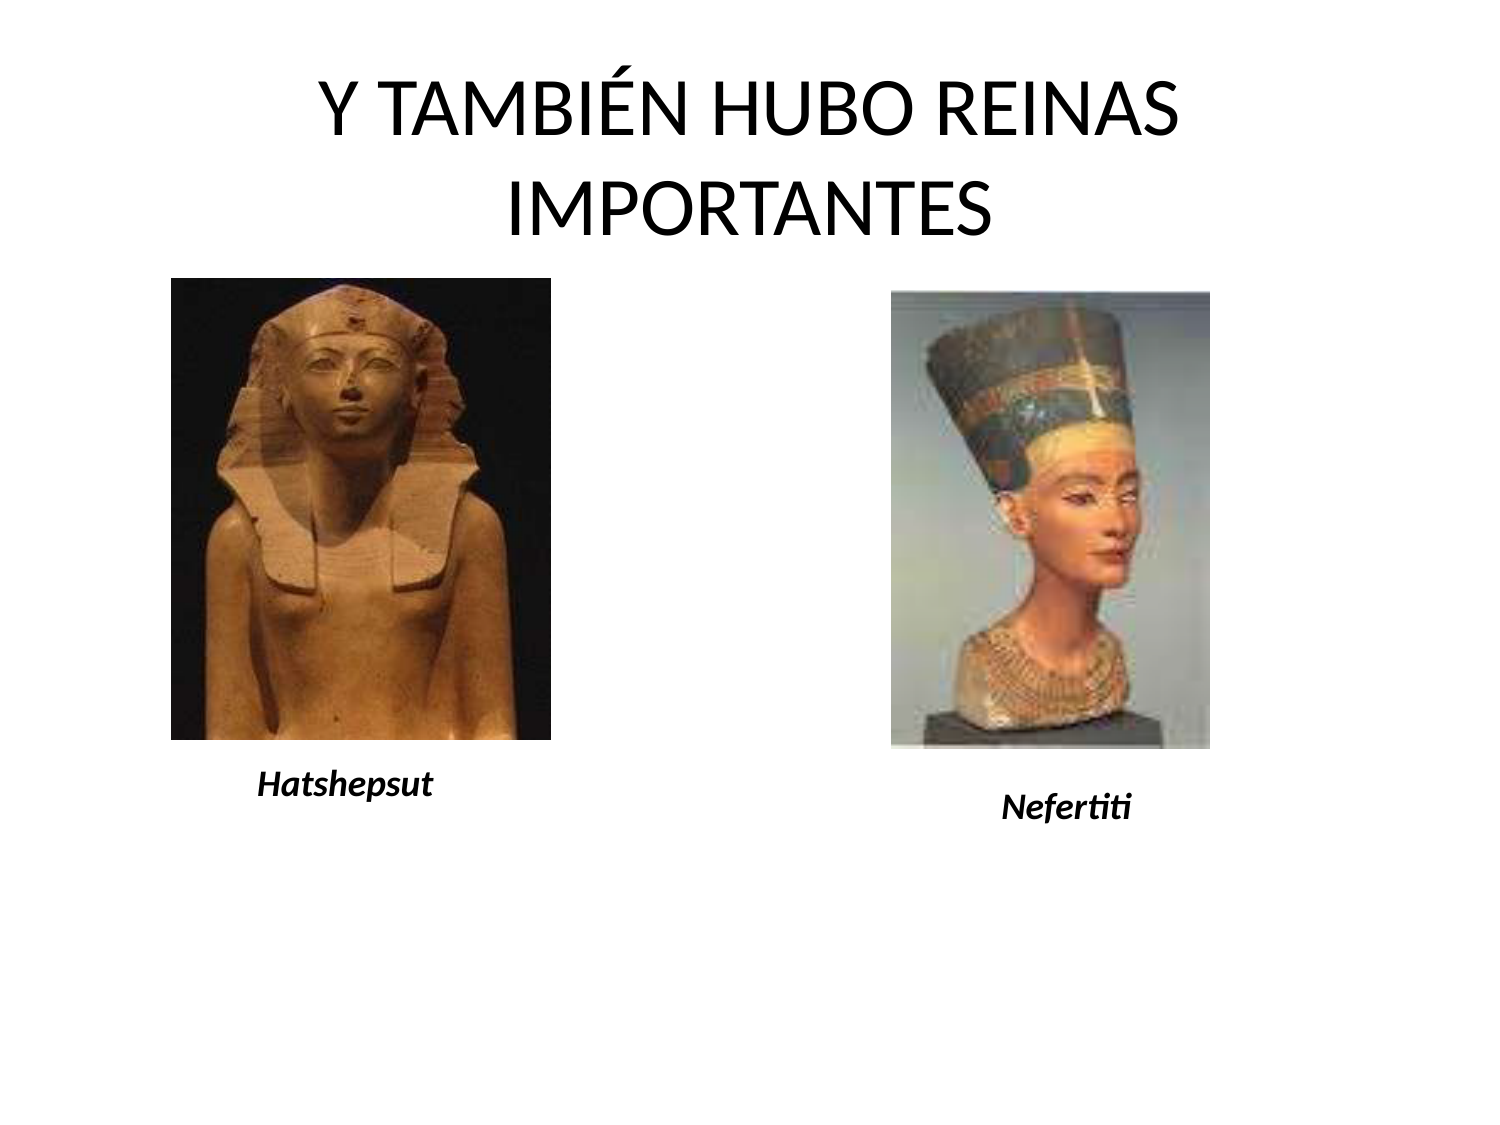

# Y TAMBIÉN HUBO REINAS IMPORTANTES
Hatshepsut
Nefertiti